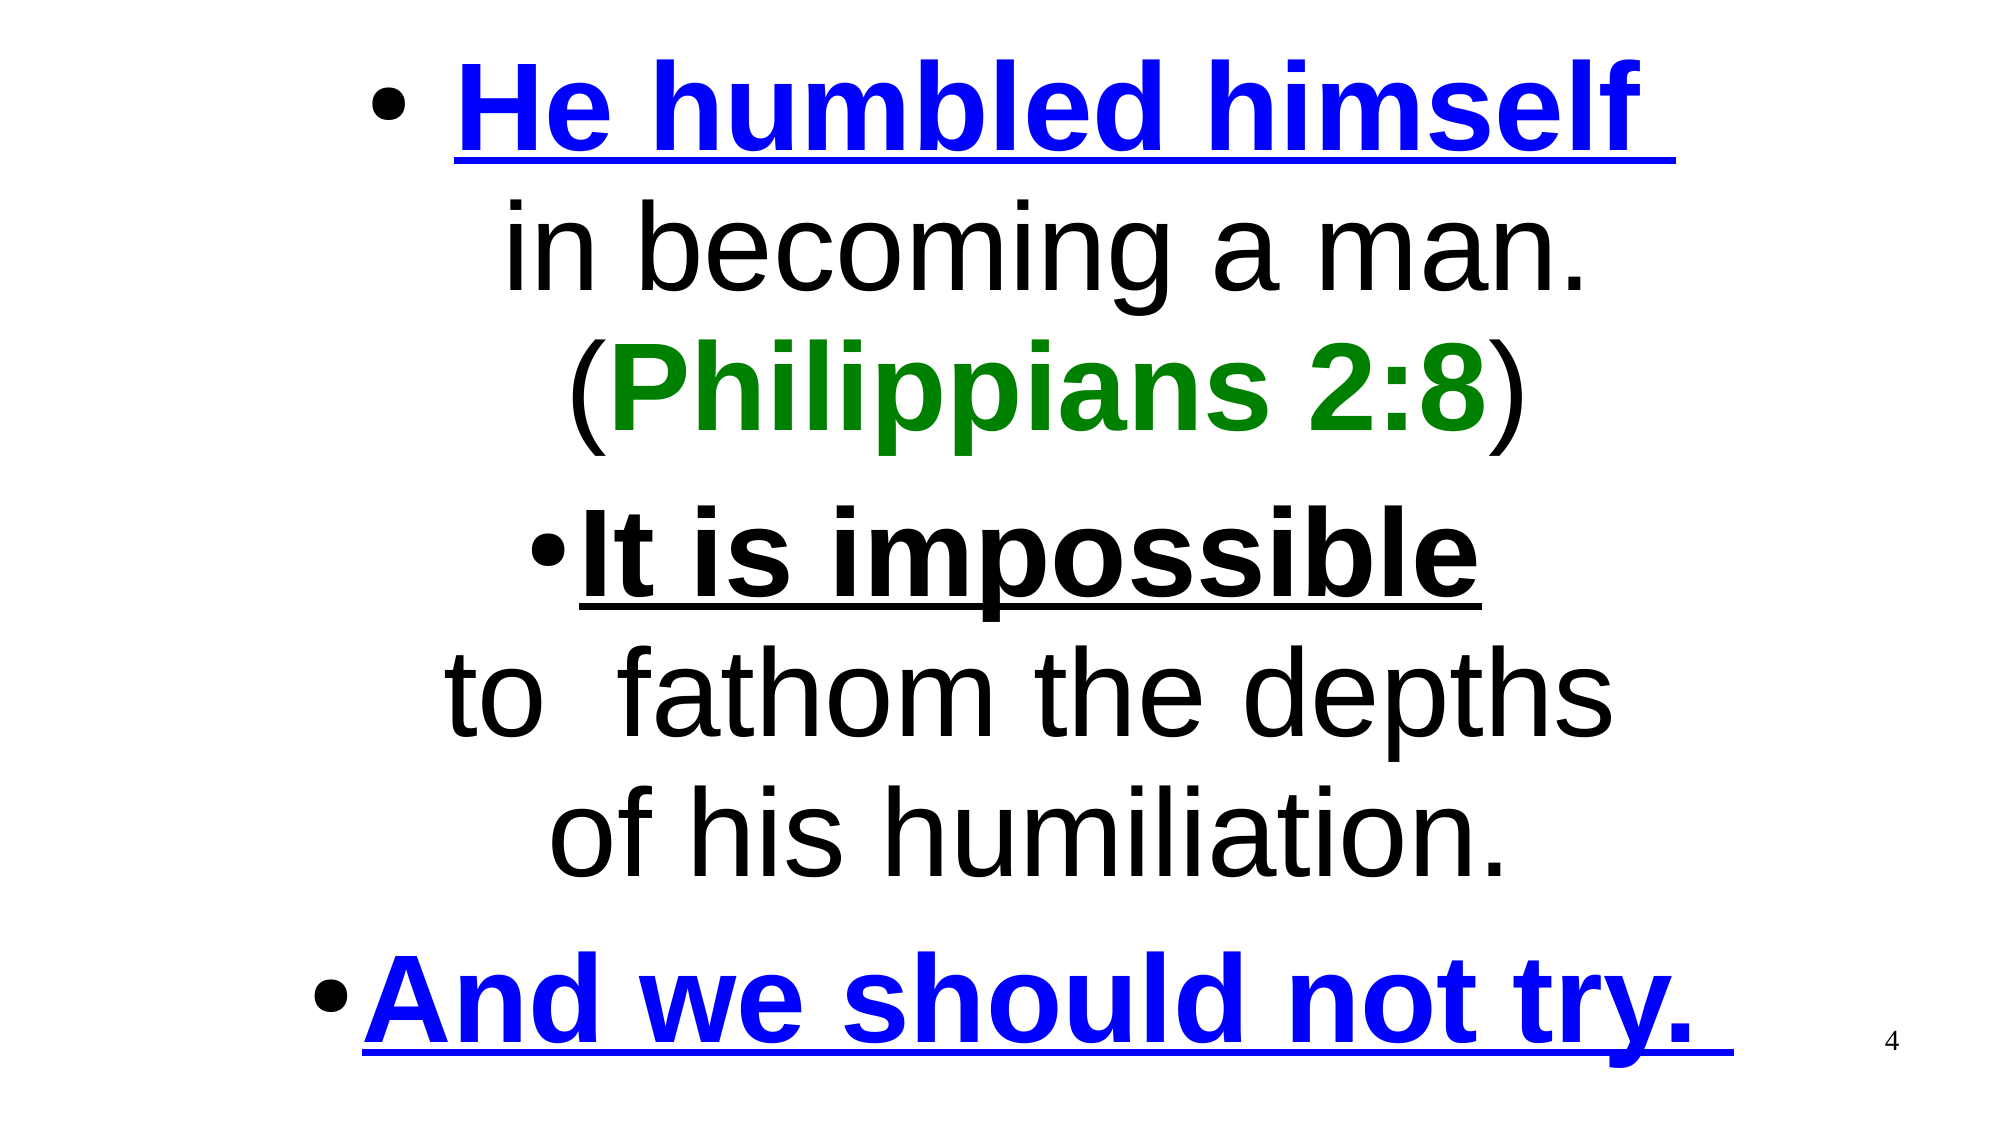

# He humbled himself in becoming a man. (Philippians 2:8)
It is impossible
to fathom the depths
of his humiliation.
And we should not try.
4